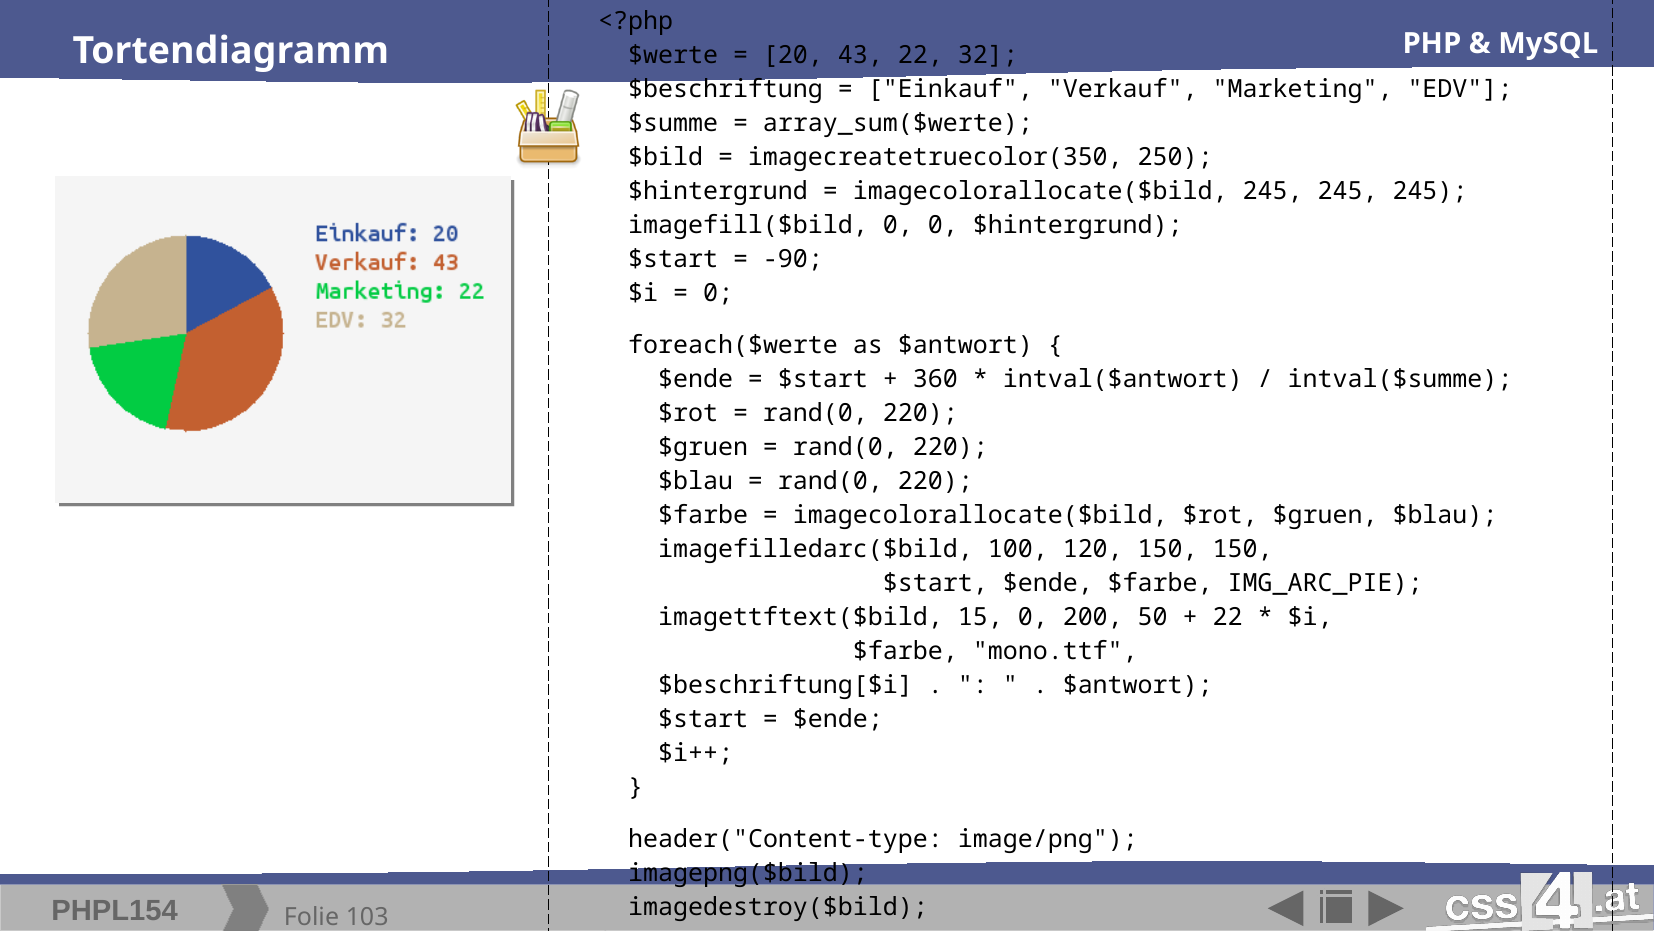

<?php
 $werte = [20, 43, 22, 32];
 $beschriftung = ["Einkauf", "Verkauf", "Marketing", "EDV"];
 $summe = array_sum($werte);
 $bild = imagecreatetruecolor(350, 250);
 $hintergrund = imagecolorallocate($bild, 245, 245, 245);
 imagefill($bild, 0, 0, $hintergrund);
 $start = -90;
 $i = 0;
 foreach($werte as $antwort) {
 $ende = $start + 360 * intval($antwort) / intval($summe);
 $rot = rand(0, 220);
 $gruen = rand(0, 220);
 $blau = rand(0, 220);
 $farbe = imagecolorallocate($bild, $rot, $gruen, $blau);
 imagefilledarc($bild, 100, 120, 150, 150,
 $start, $ende, $farbe, IMG_ARC_PIE);
 imagettftext($bild, 15, 0, 200, 50 + 22 * $i,
 $farbe, "mono.ttf",
 $beschriftung[$i] . ": " . $antwort);
 $start = $ende;
 $i++;
 }
 header("Content-type: image/png");
 imagepng($bild);
 imagedestroy($bild);
?>
PHP & MySQL
Tortendiagramm
PHPL154
Folie